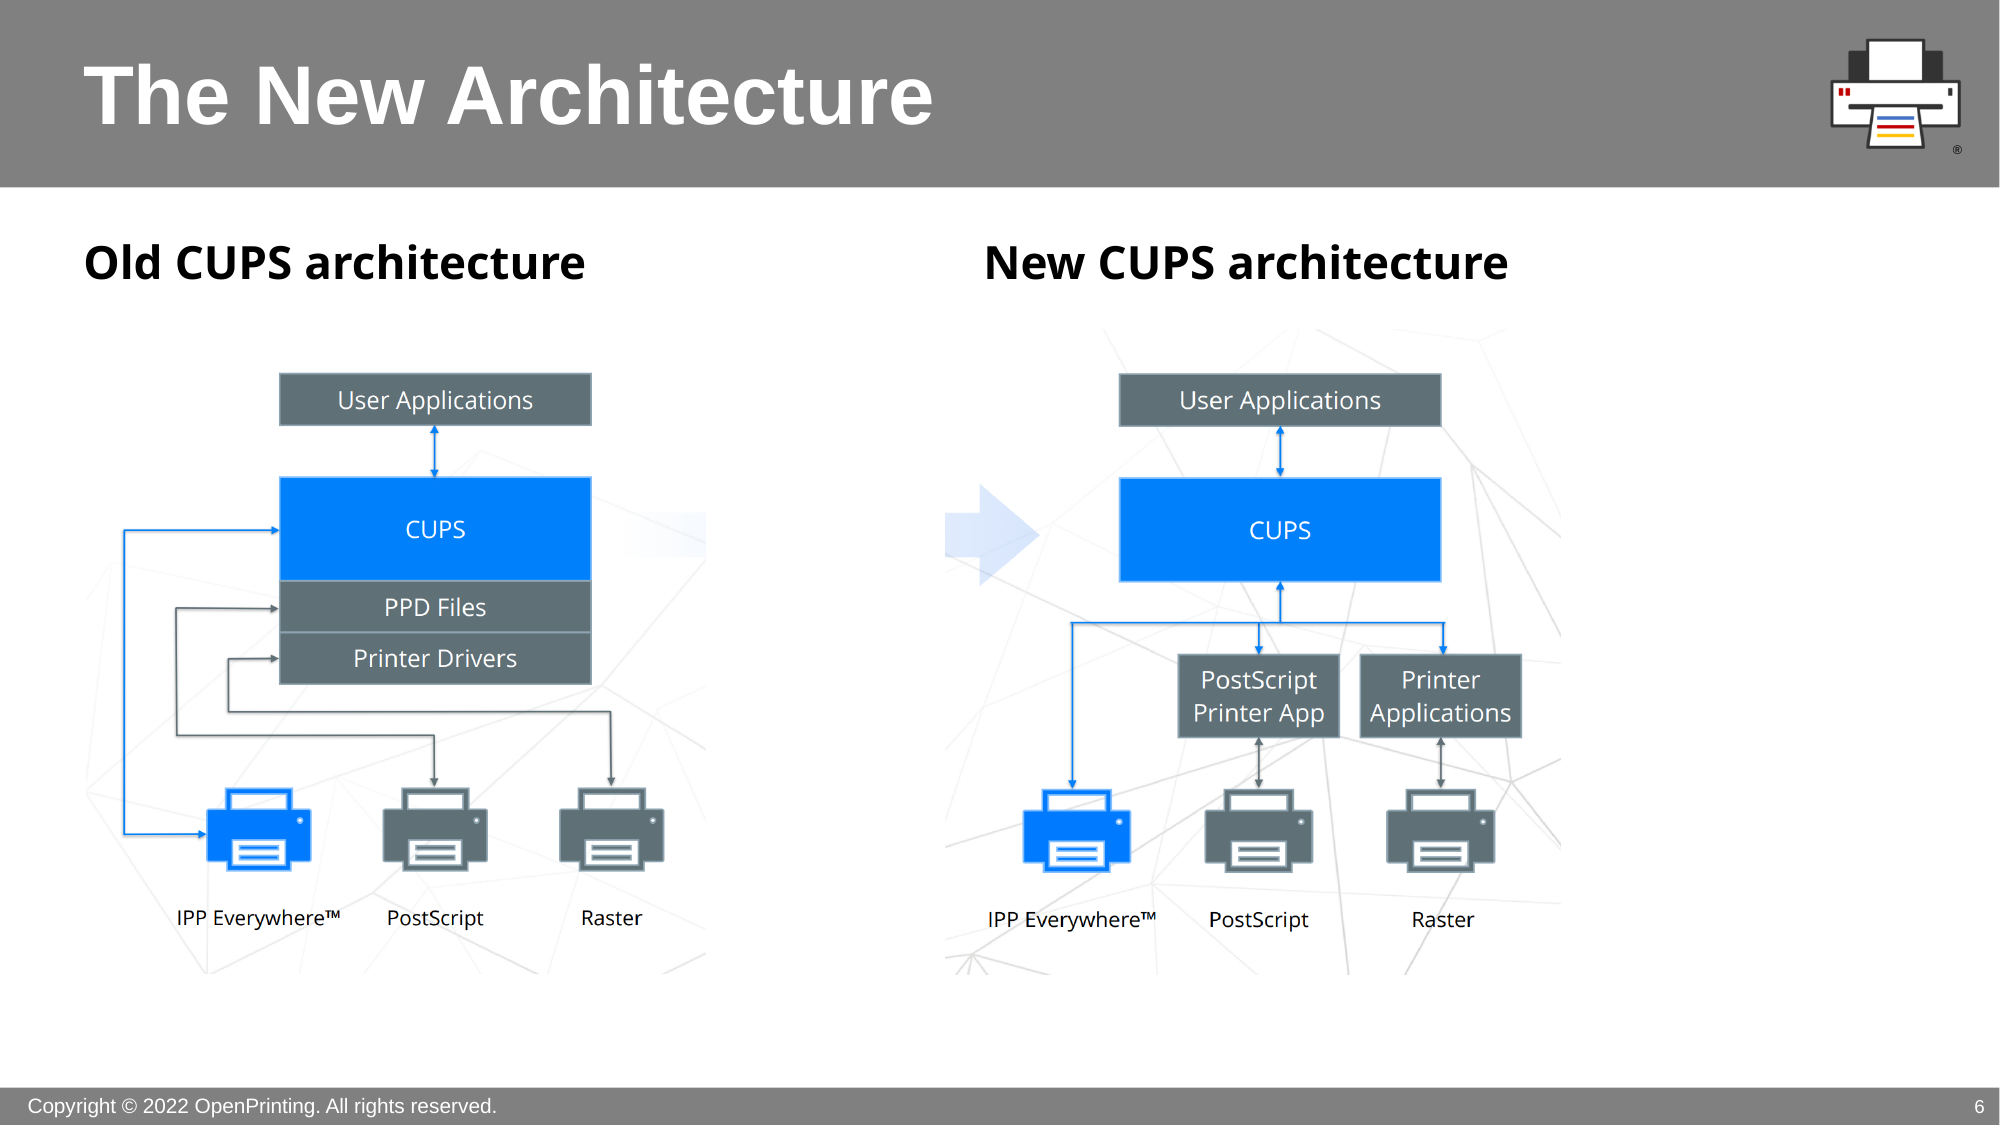

The New Architecture
# Old CUPS architecture						New CUPS architecture